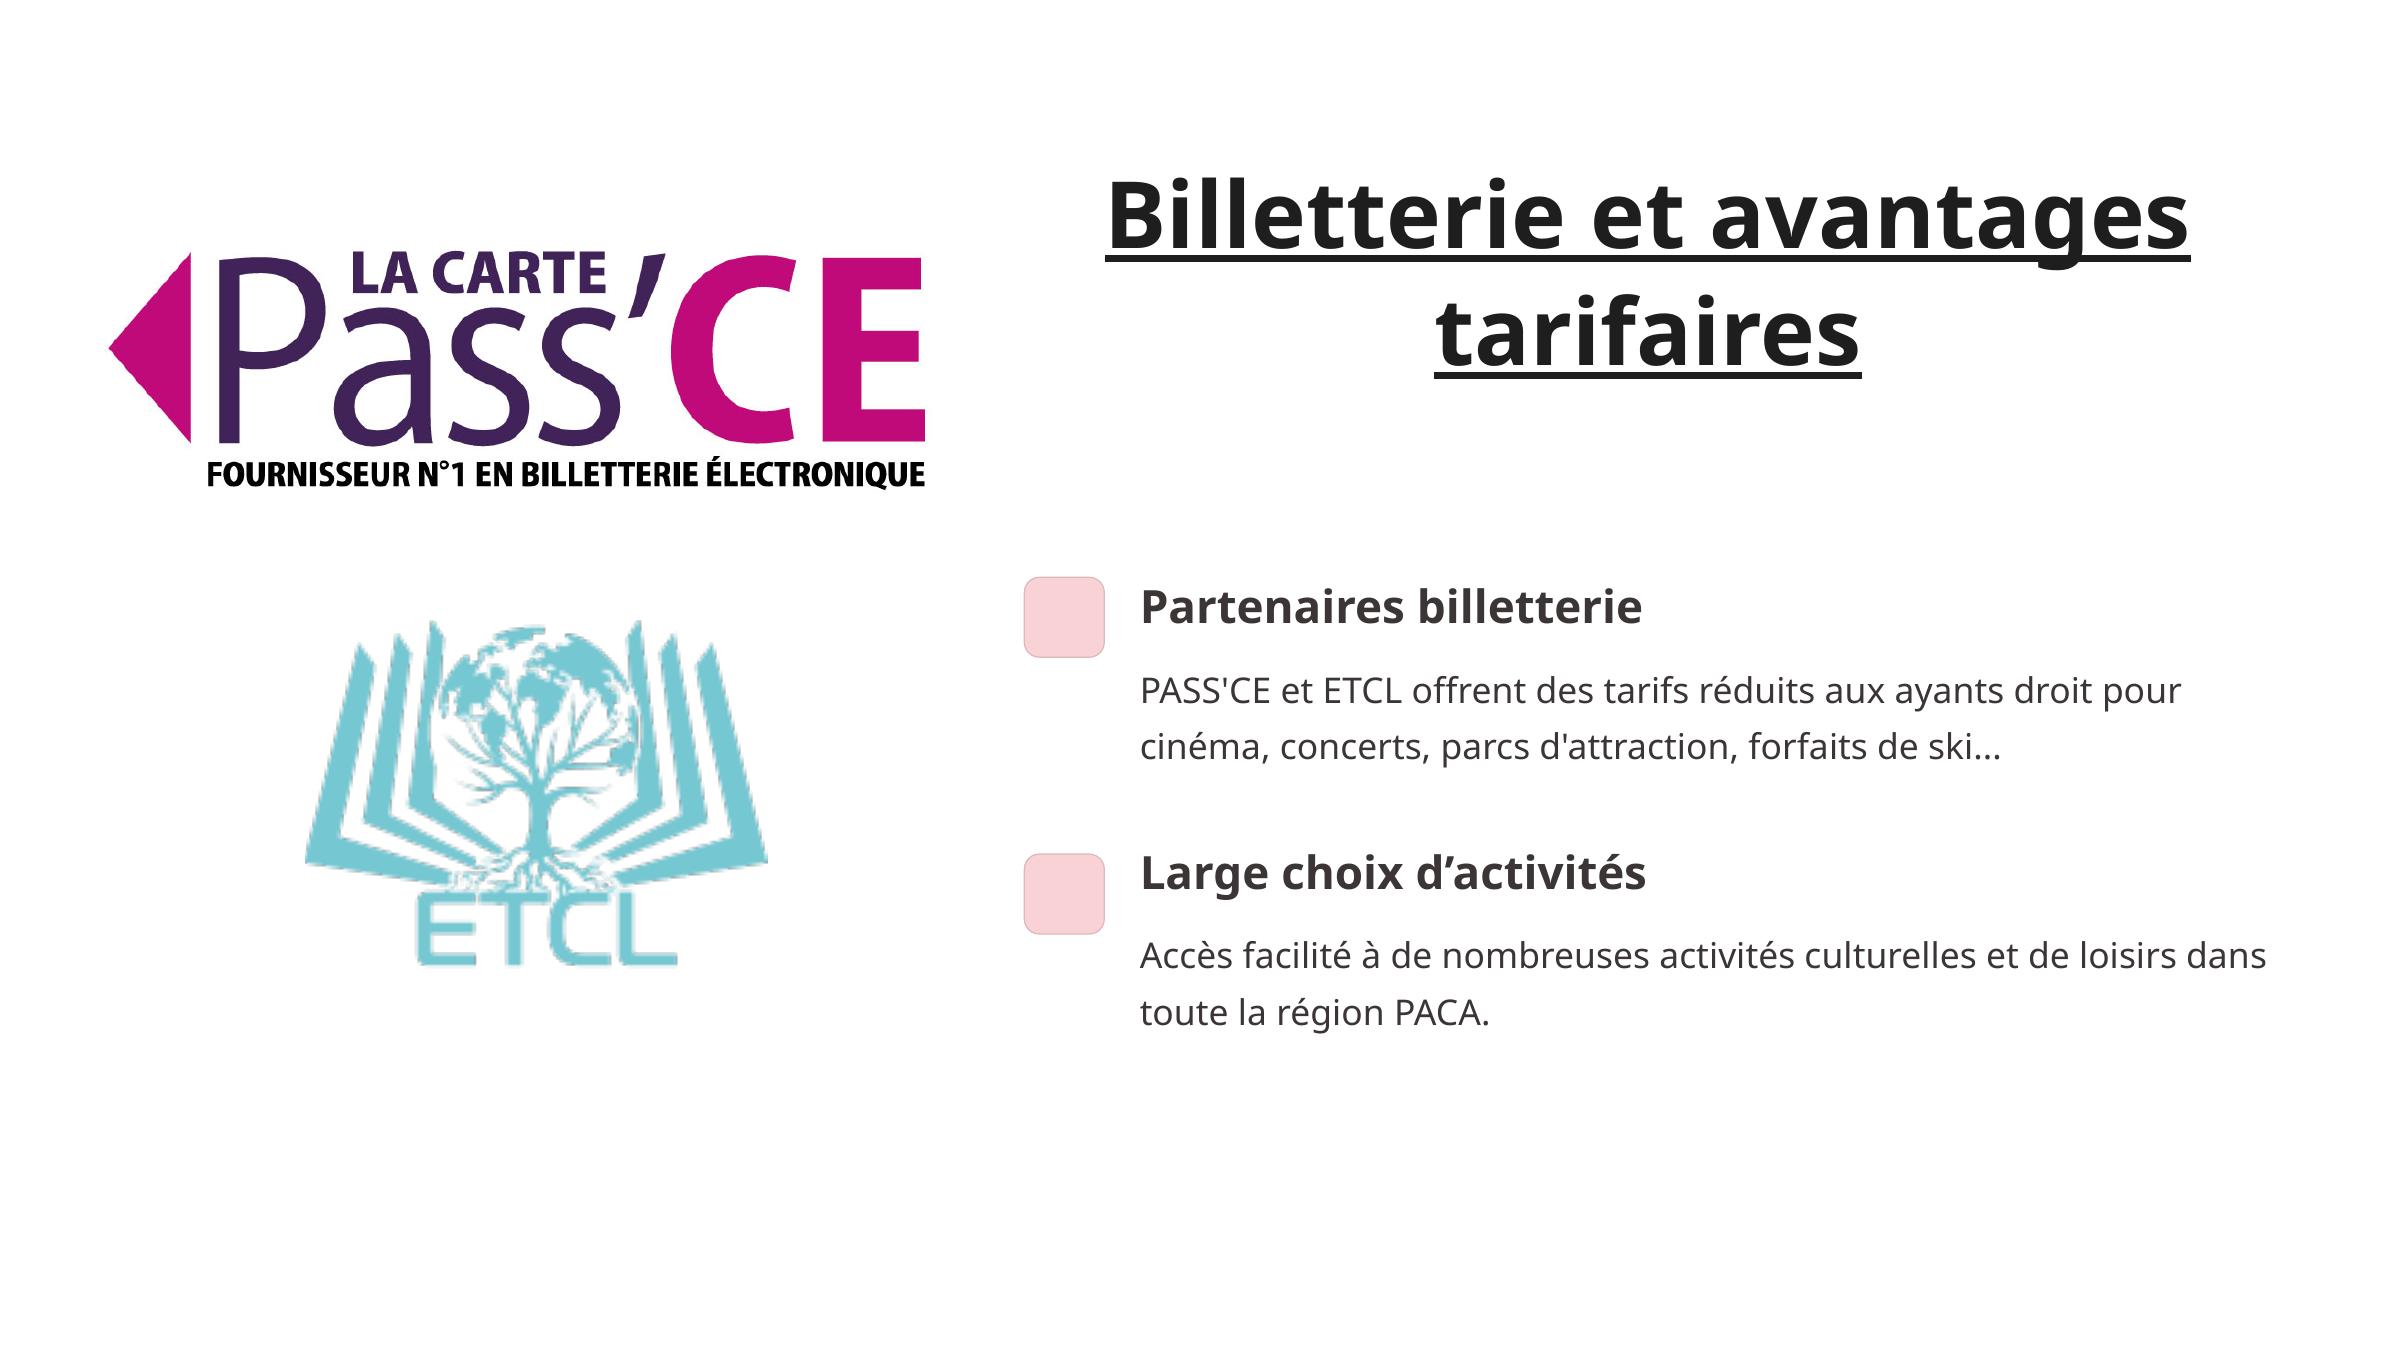

Billetterie et avantages tarifaires
Partenaires billetterie
PASS'CE et ETCL offrent des tarifs réduits aux ayants droit pour cinéma, concerts, parcs d'attraction, forfaits de ski...
Large choix d’activités
Accès facilité à de nombreuses activités culturelles et de loisirs dans toute la région PACA.